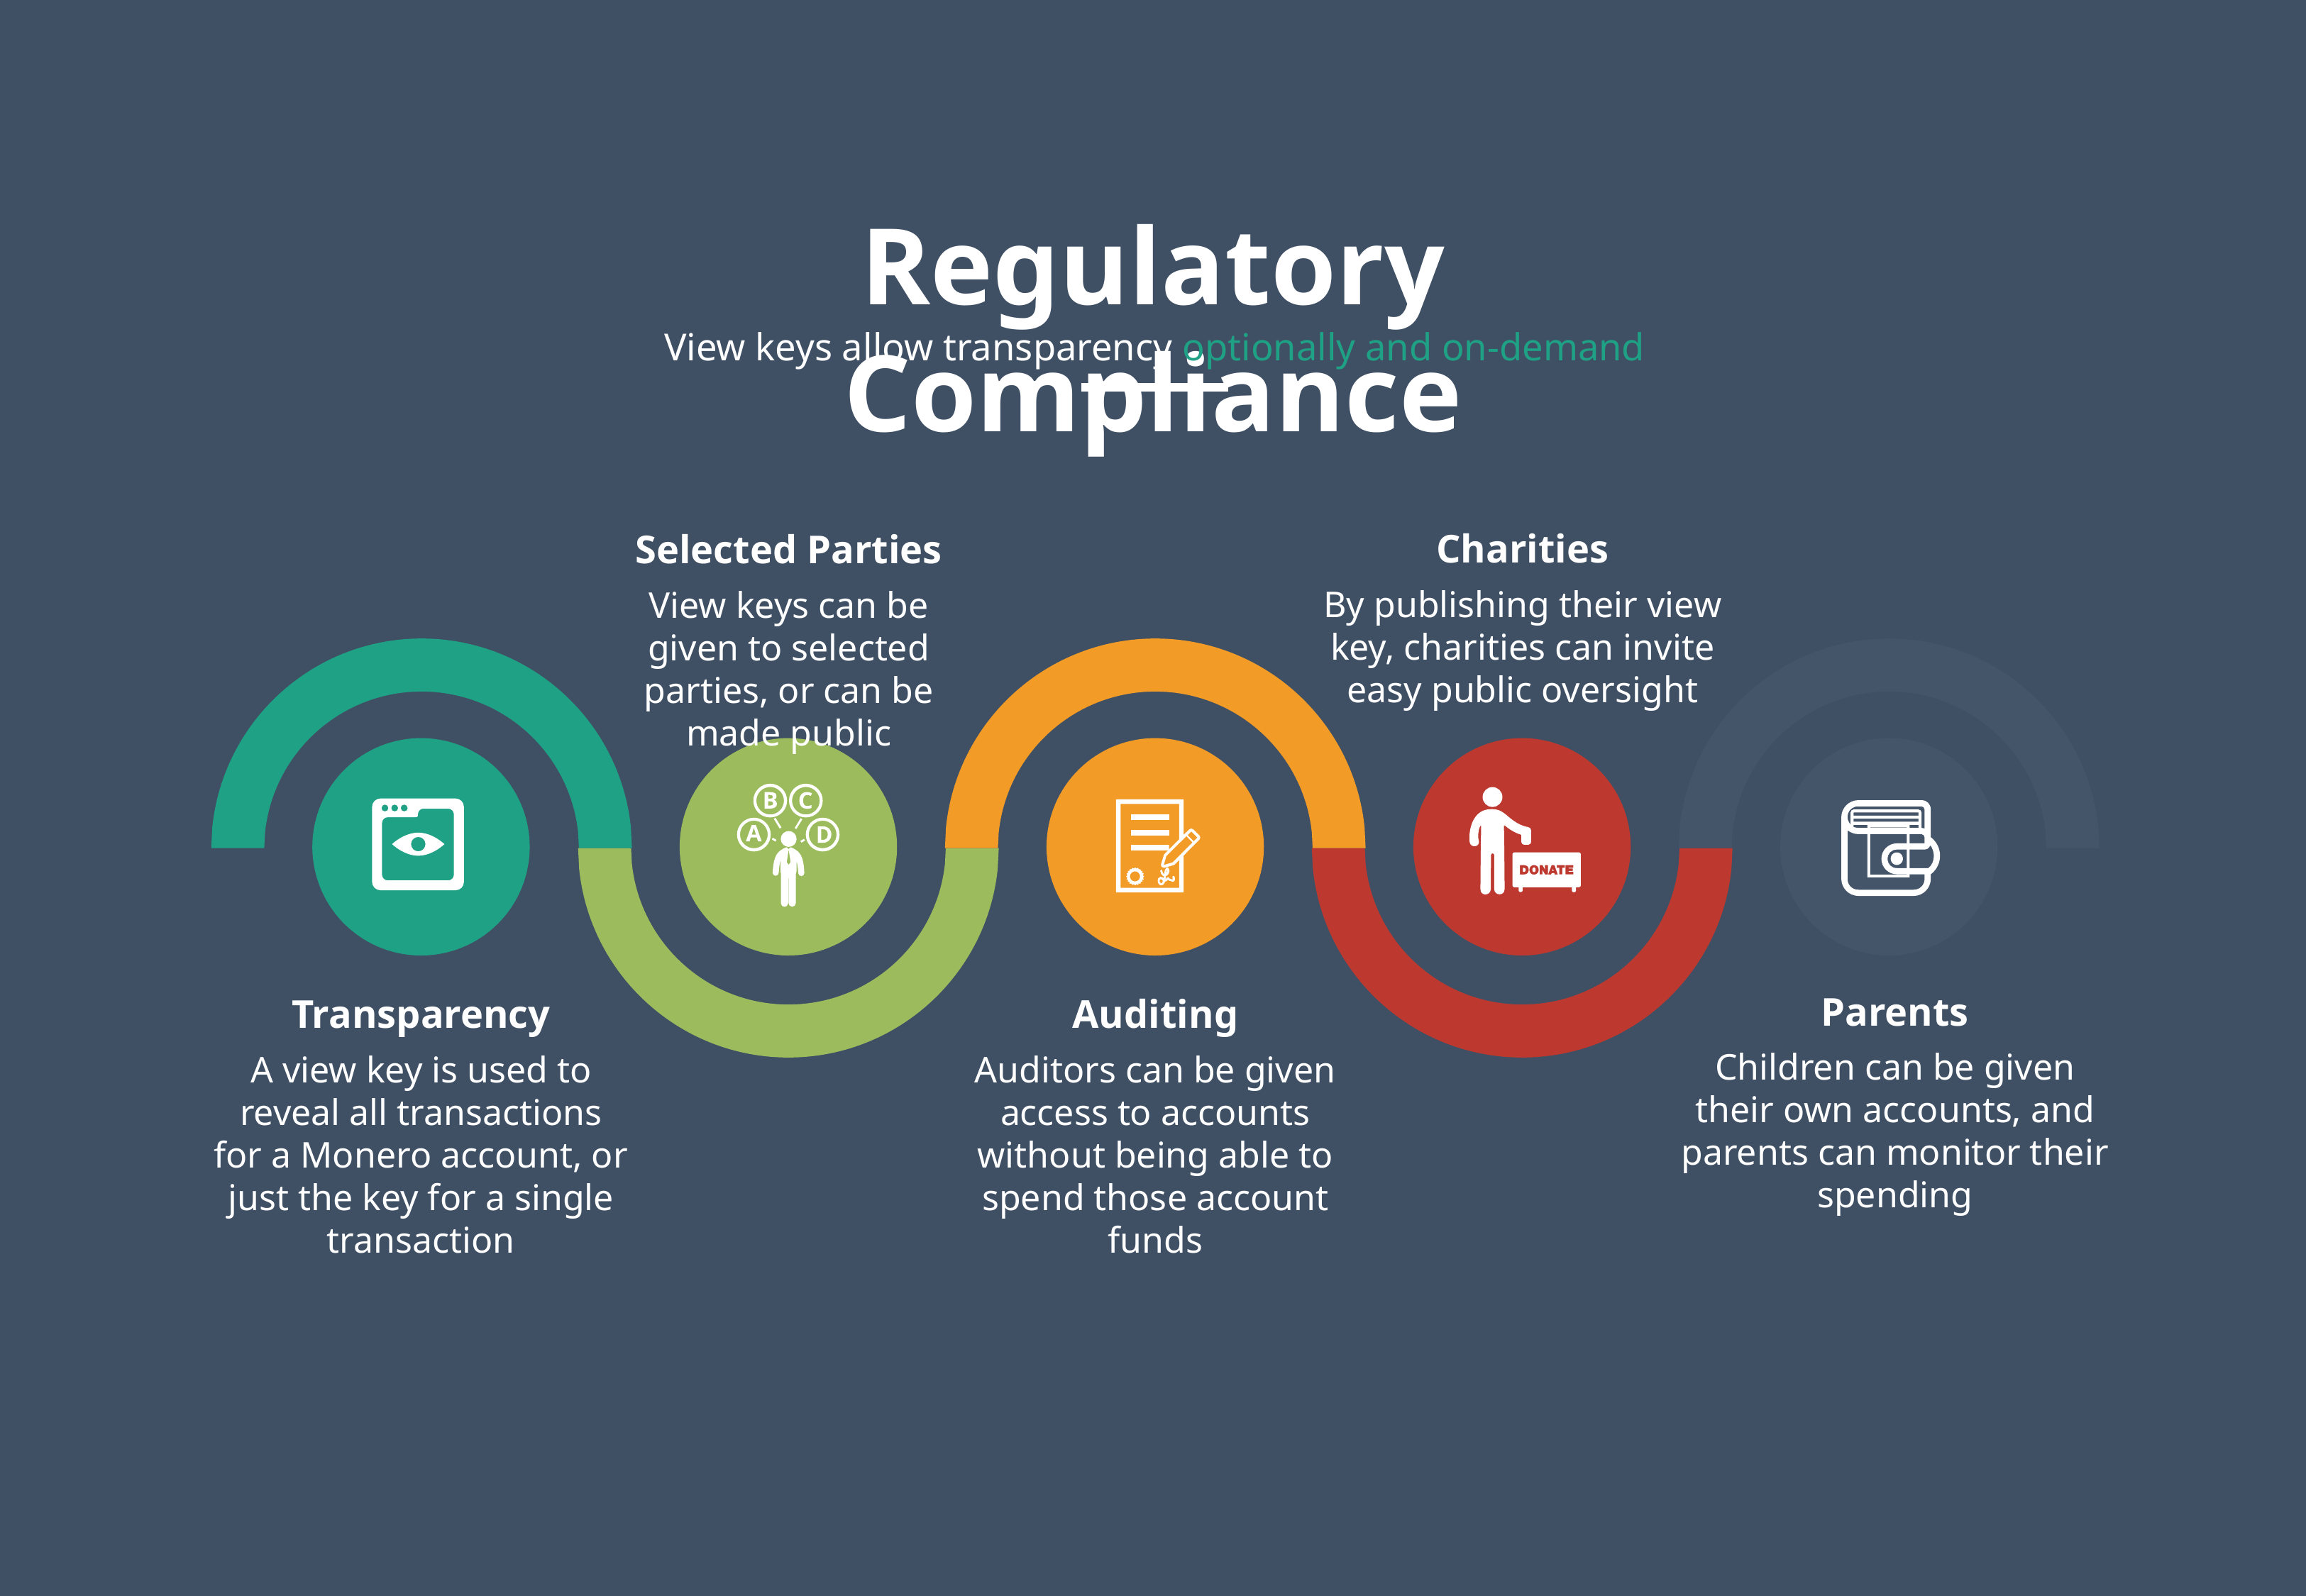

Regulatory Compliance
View keys allow transparency optionally and on-demand
Charities
By publishing their view key, charities can invite easy public oversight
Selected Parties
View keys can be given to selected parties, or can be made public

Parents
Children can be given their own accounts, and parents can monitor their spending
Transparency
A view key is used to reveal all transactions for a Monero account, or just the key for a single transaction
Auditing
Auditors can be given access to accounts without being able to spend those account funds